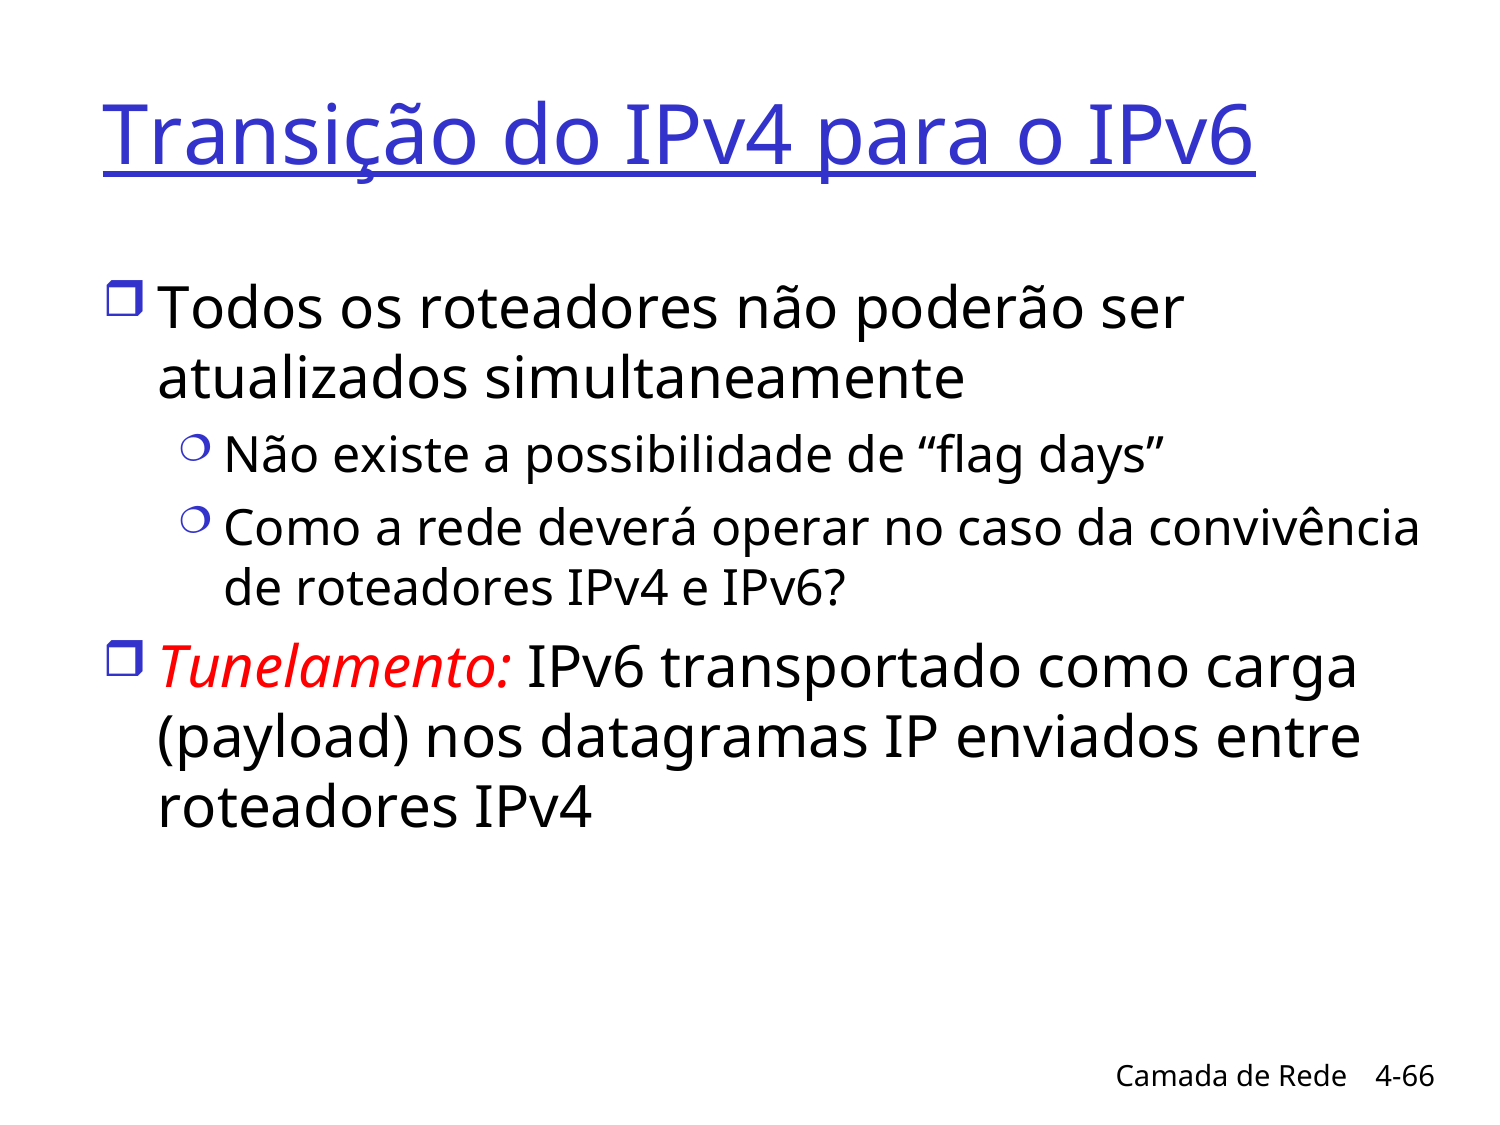

Transição do IPv4 para o IPv6
Todos os roteadores não poderão ser atualizados simultaneamente
Não existe a possibilidade de “flag days”
Como a rede deverá operar no caso da convivência de roteadores IPv4 e IPv6?
Tunelamento: IPv6 transportado como carga (payload) nos datagramas IP enviados entre roteadores IPv4
Camada de Rede